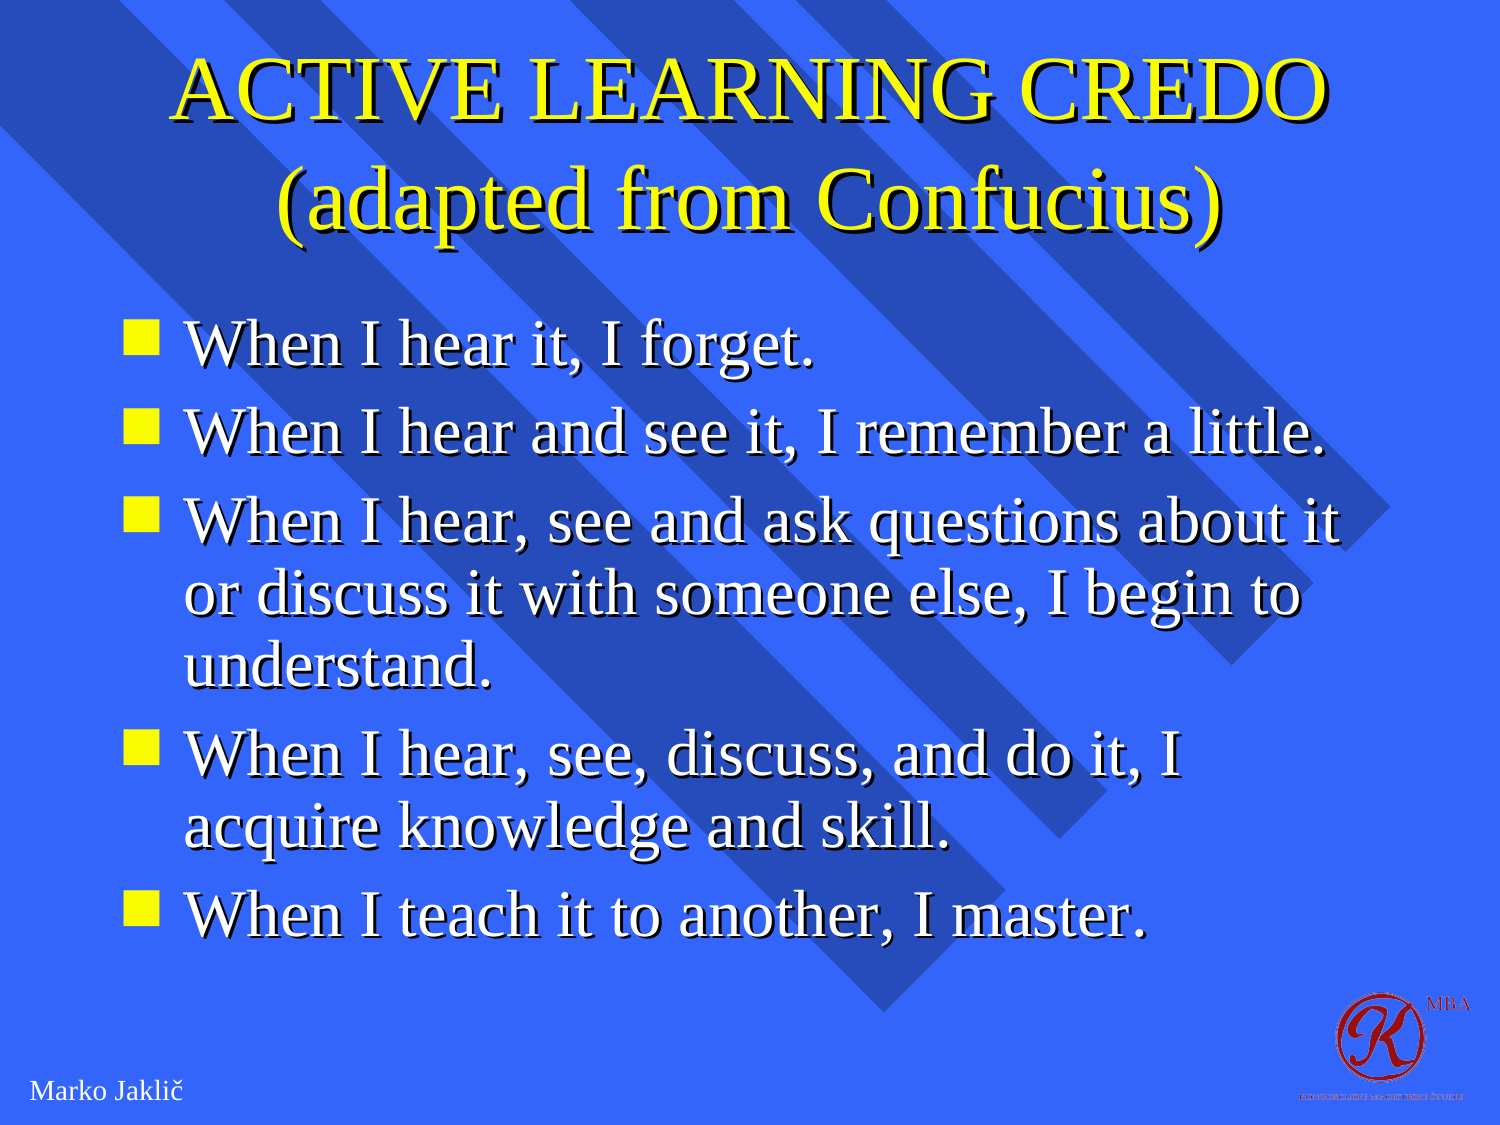

# ACTIVE LEARNING CREDO (adapted from Confucius)
When I hear it, I forget.
When I hear and see it, I remember a little.
When I hear, see and ask questions about it or discuss it with someone else, I begin to understand.
When I hear, see, discuss, and do it, I acquire knowledge and skill.
When I teach it to another, I master.